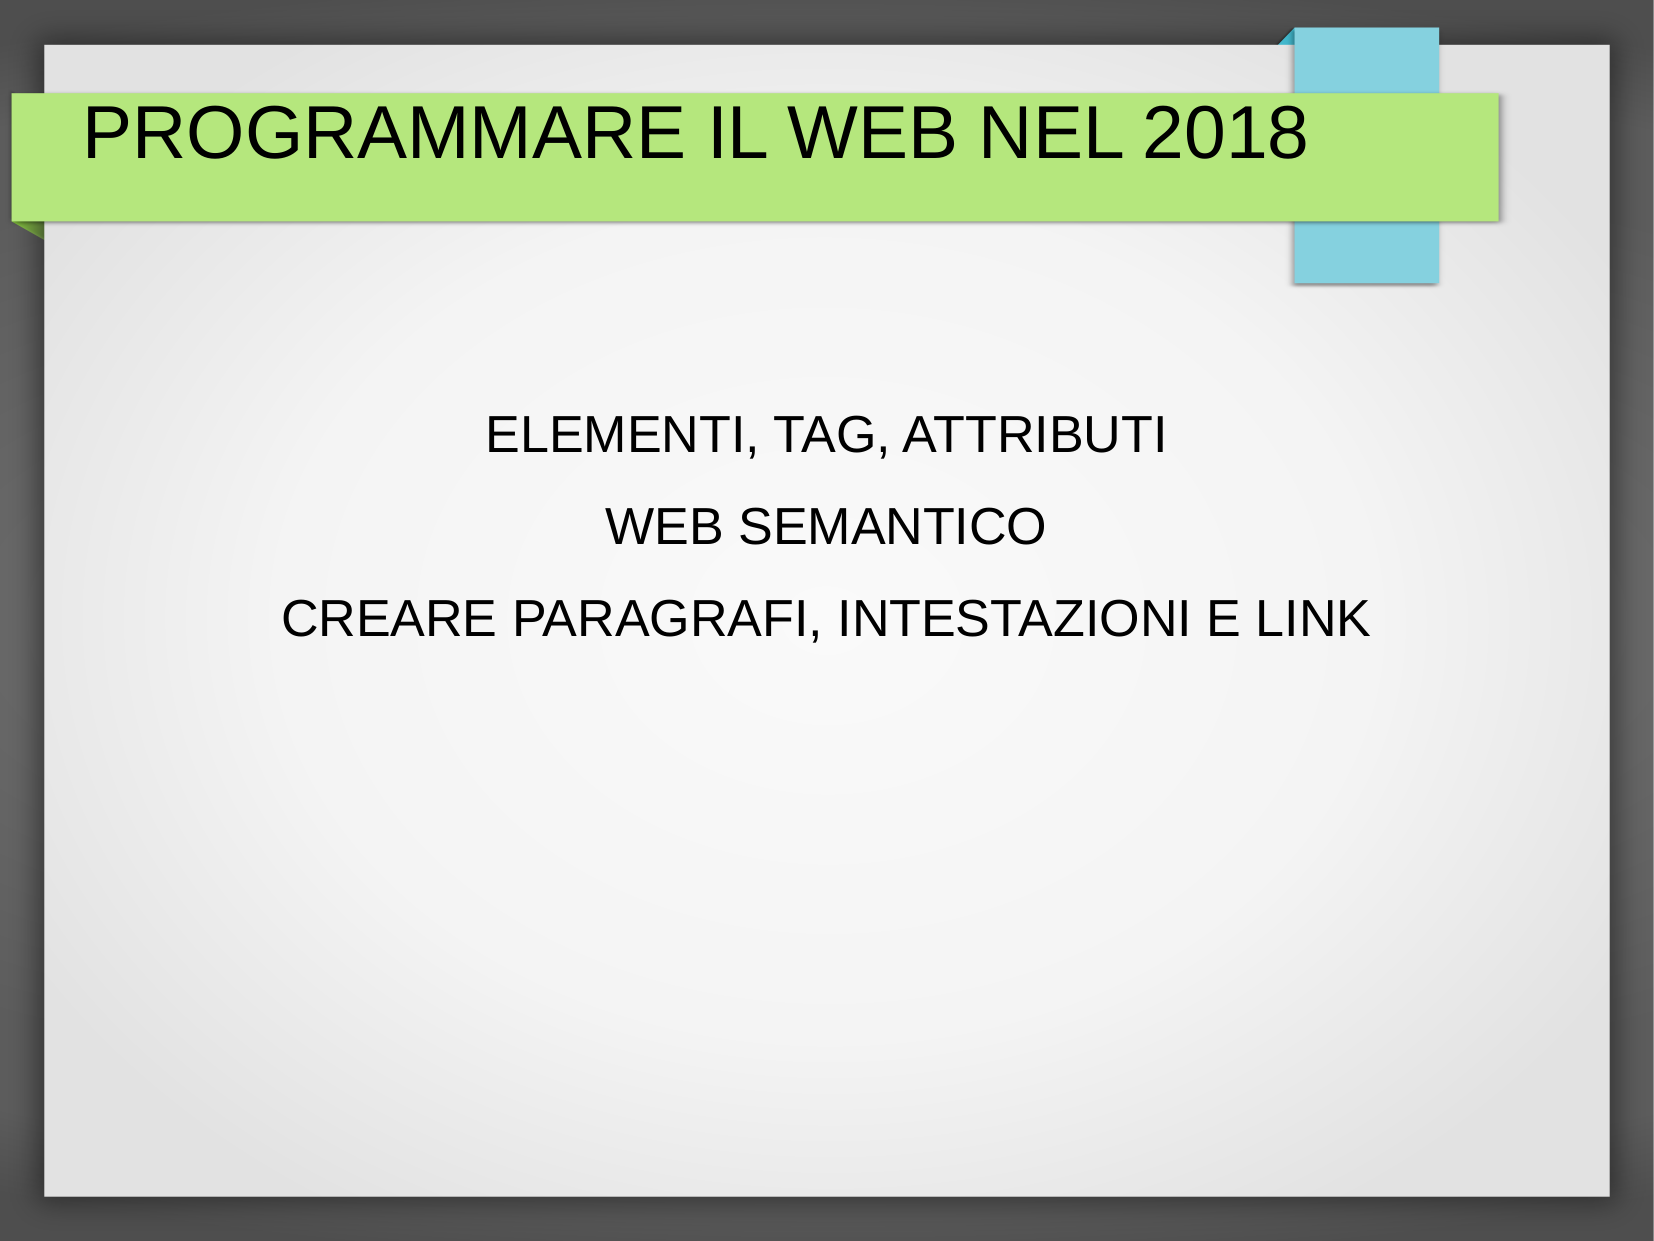

# PROGRAMMARE IL WEB NEL 2018
ELEMENTI, TAG, ATTRIBUTI
WEB SEMANTICO
CREARE PARAGRAFI, INTESTAZIONI E LINK